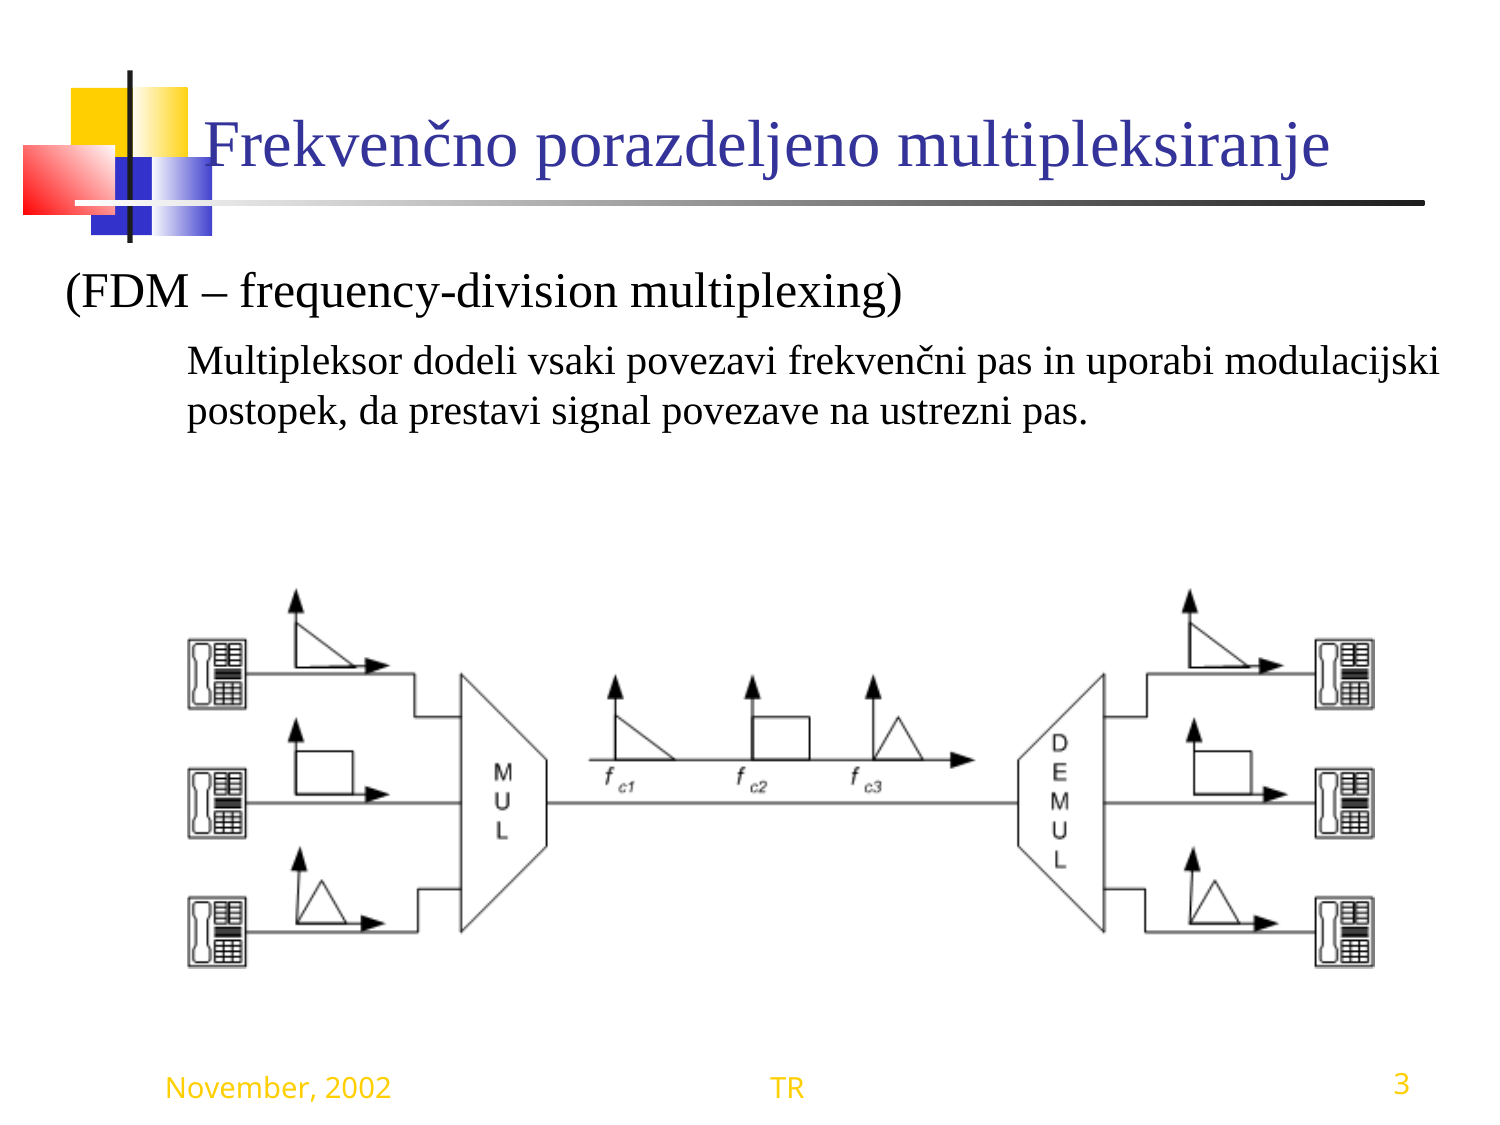

# Frekvenčno porazdeljeno multipleksiranje
(FDM – frequency-division multiplexing)
	Multipleksor dodeli vsaki povezavi frekvenčni pas in uporabi modulacijski postopek, da prestavi signal povezave na ustrezni pas.
November, 2002
TR